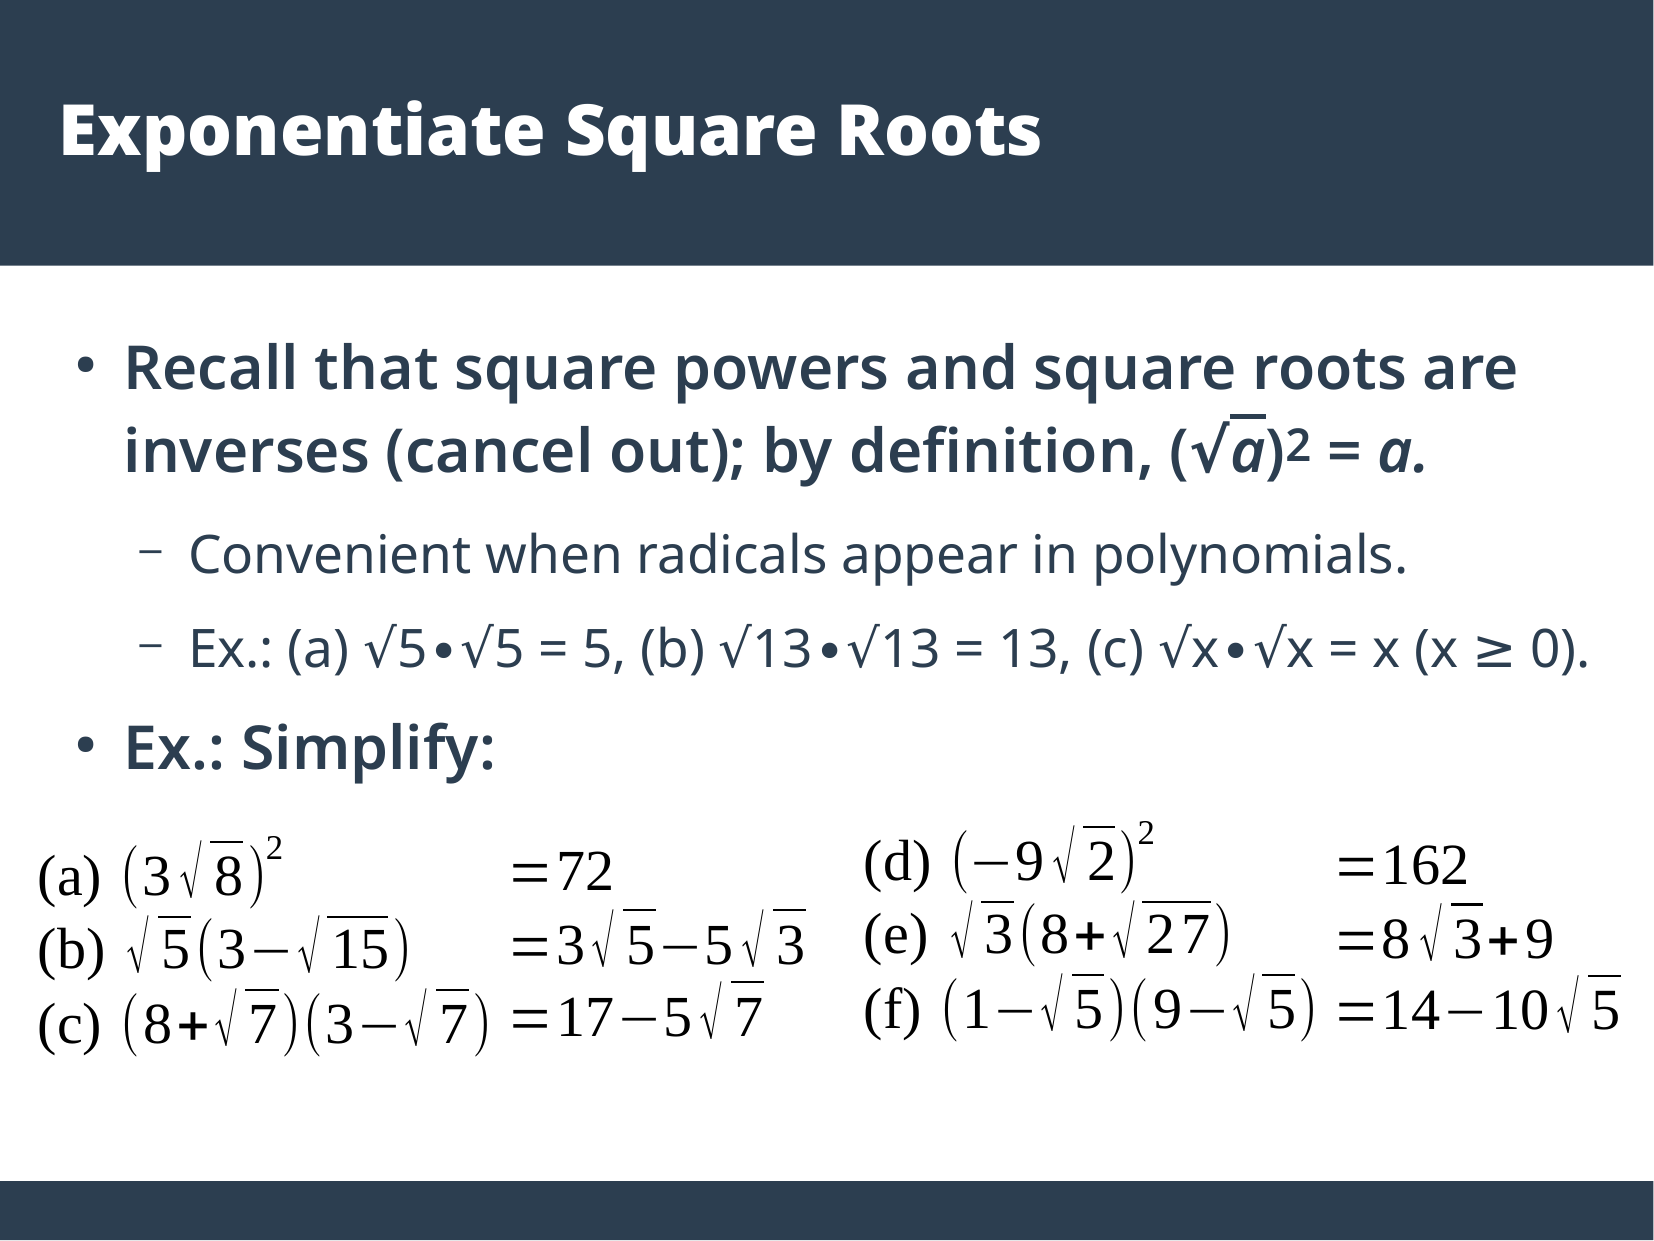

# Exponentiate Square Roots
Recall that square powers and square roots are inverses (cancel out); by definition, (√a)2 = a.
Convenient when radicals appear in polynomials.
Ex.: (a) √5∙√5 = 5, (b) √13∙√13 = 13, (c) √x∙√x = x (x ≥ 0).
Ex.: Simplify: